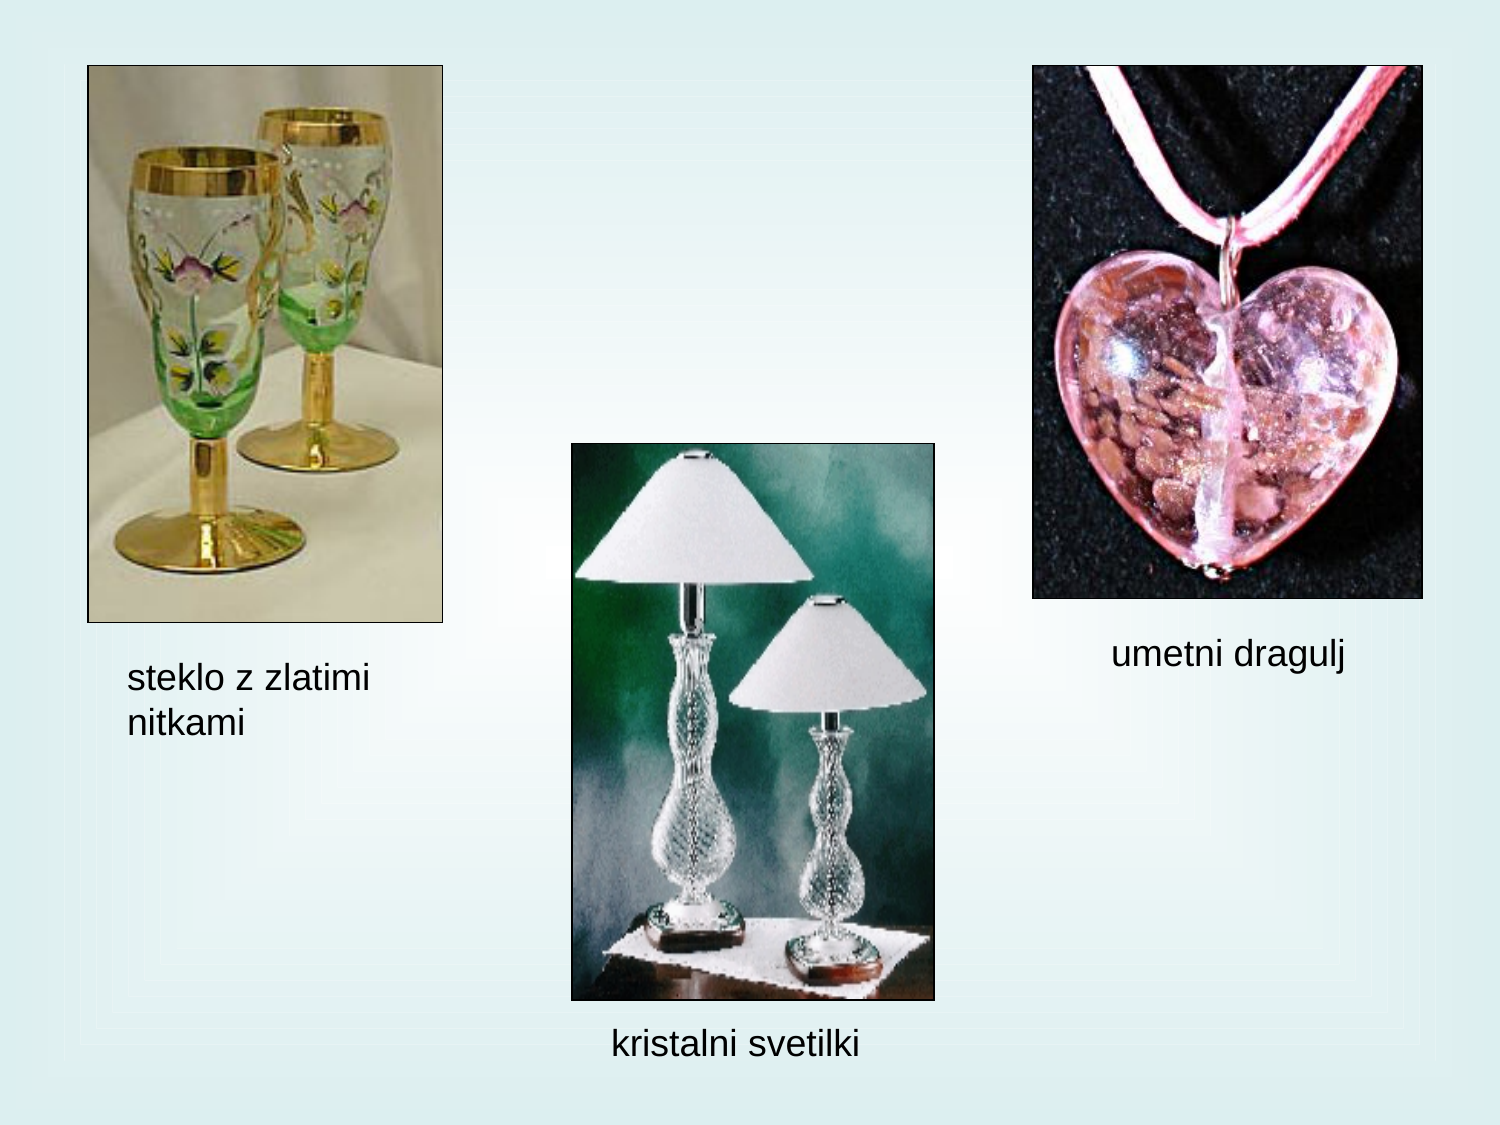

umetni dragulj
steklo z zlatimi nitkami
kristalni svetilki